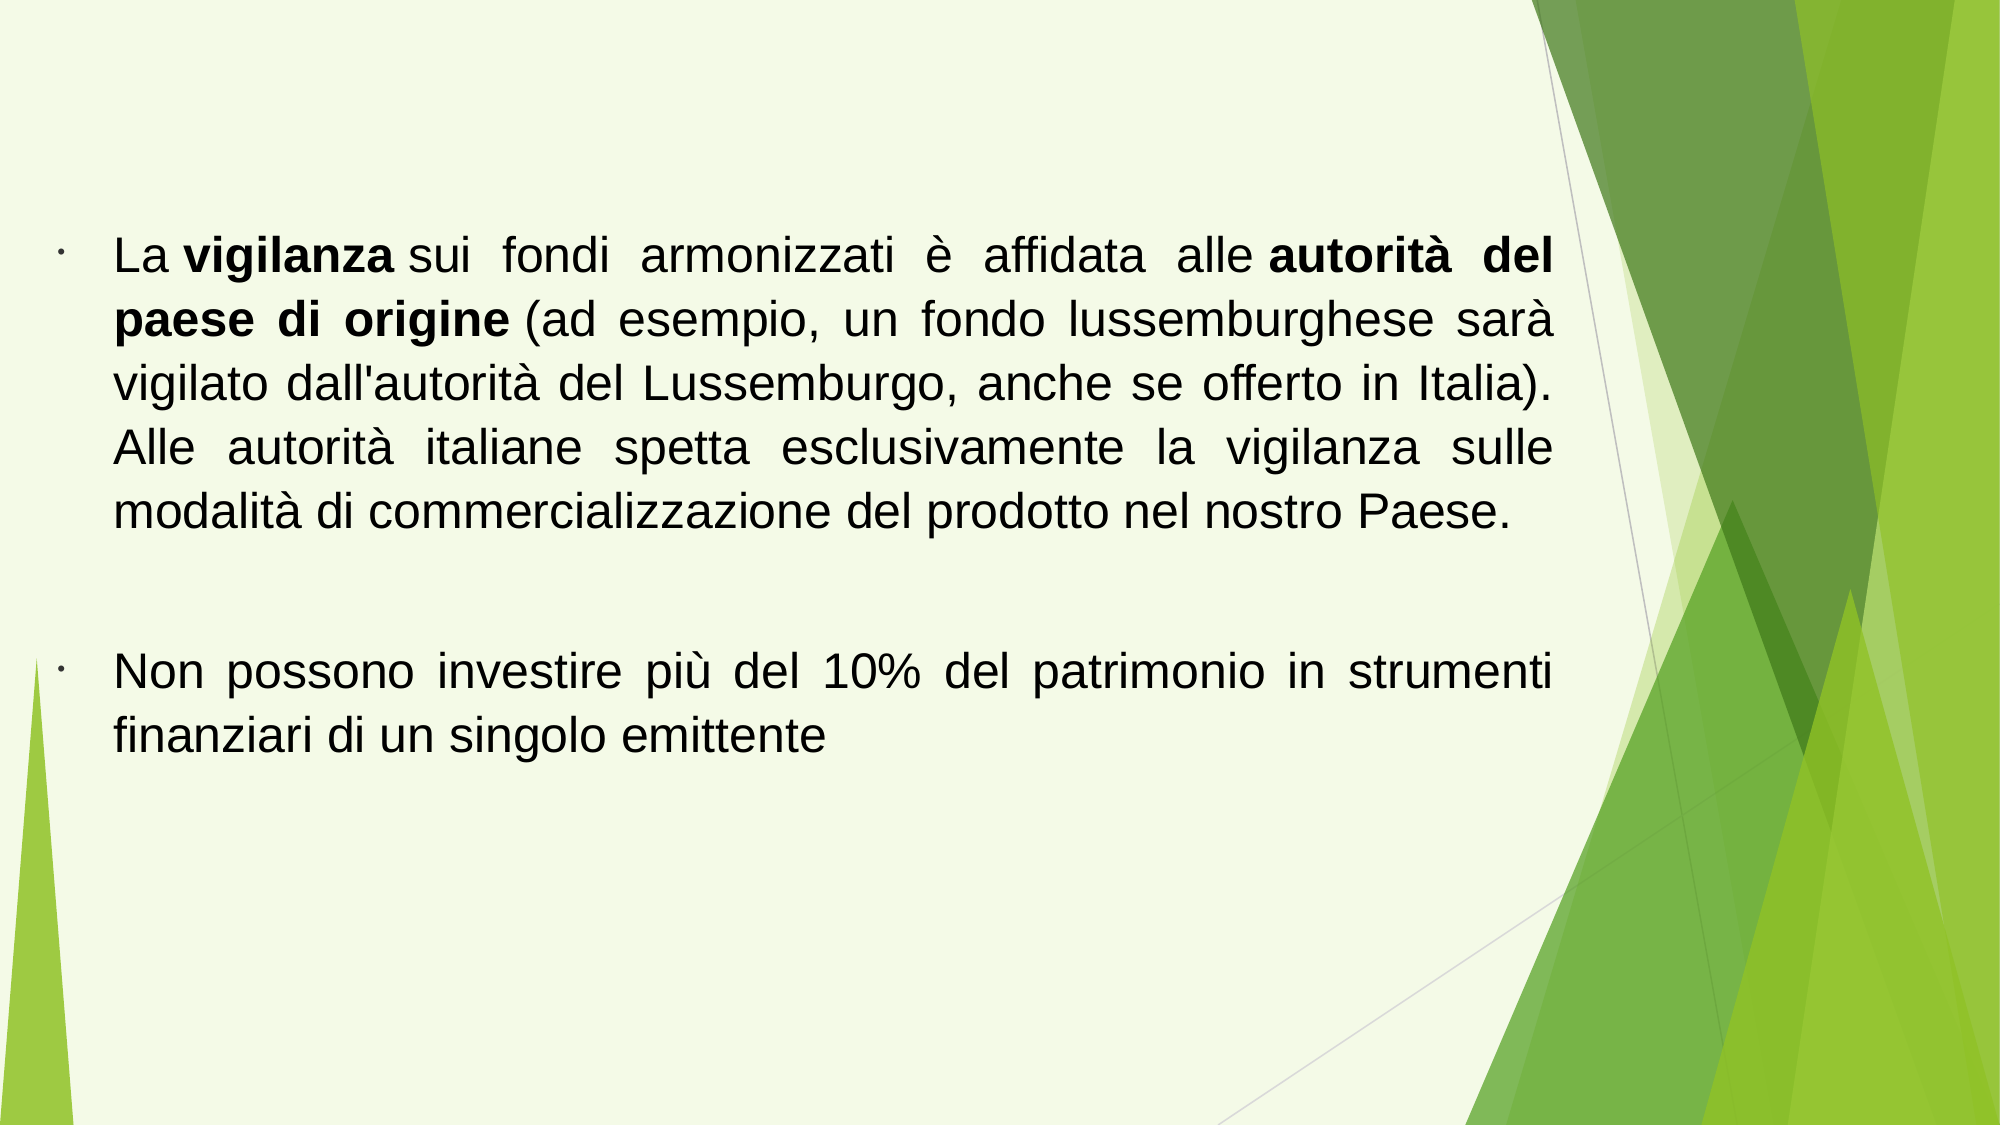

La vigilanza sui fondi armonizzati è affidata alle autorità del paese di origine (ad esempio, un fondo lussemburghese sarà vigilato dall'autorità del Lussemburgo, anche se offerto in Italia). Alle autorità italiane spetta esclusivamente la vigilanza sulle modalità di commercializzazione del prodotto nel nostro Paese.
Non possono investire più del 10% del patrimonio in strumenti finanziari di un singolo emittente